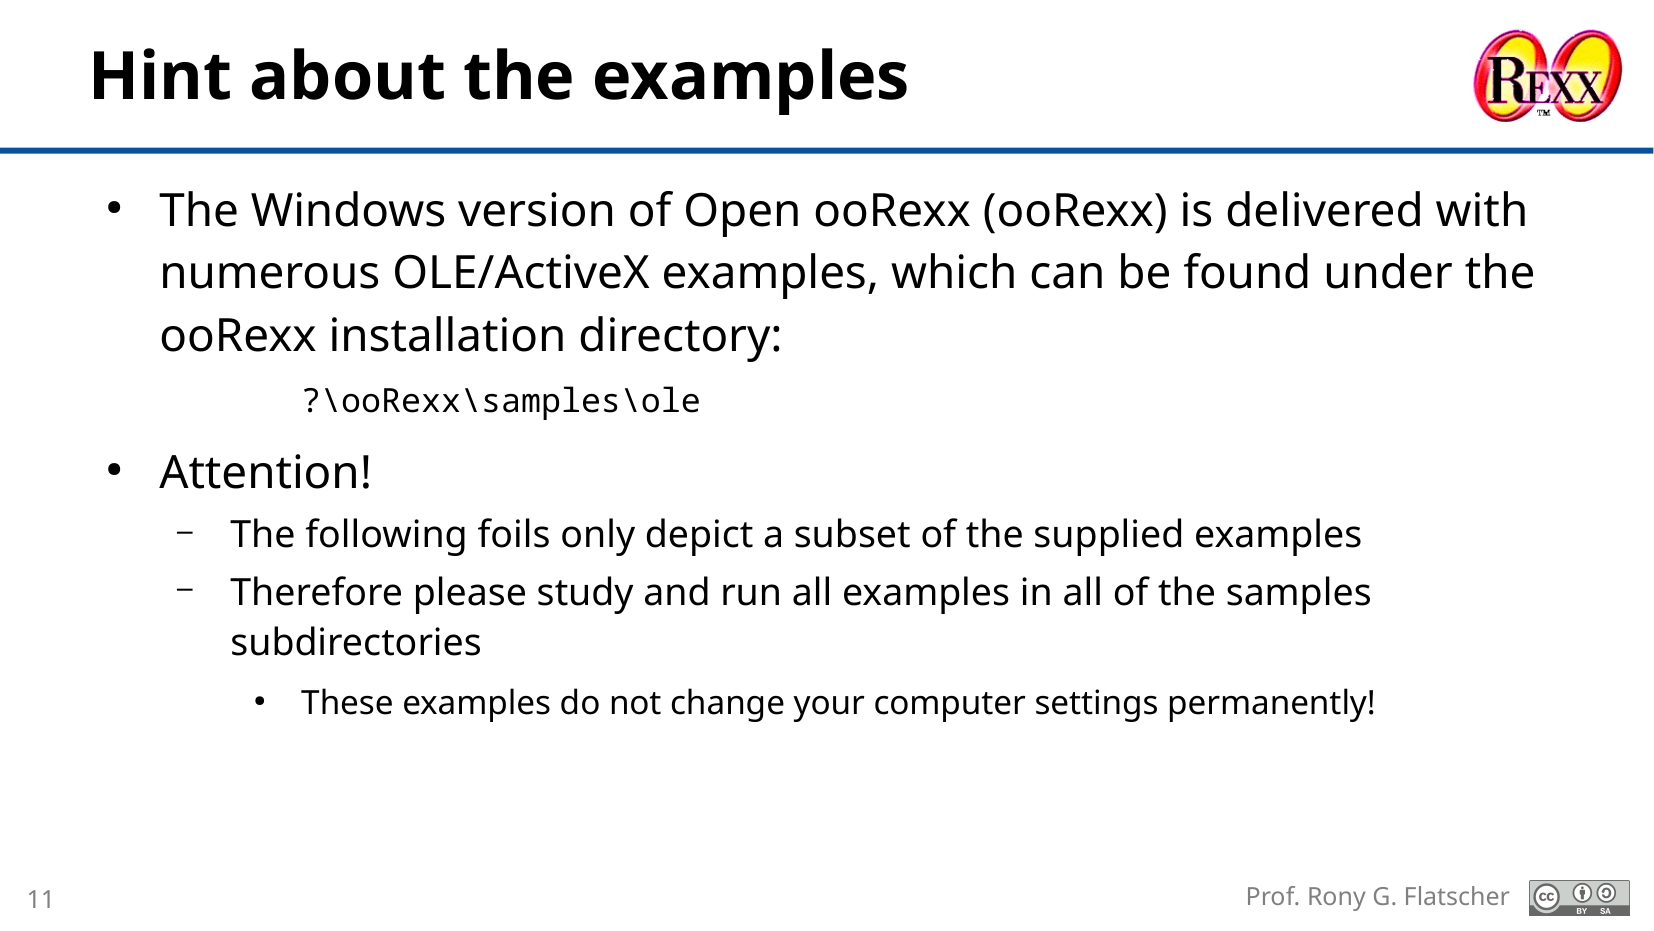

# Hint about the examples
The Windows version of Open ooRexx (ooRexx) is delivered with numerous OLE/ActiveX examples, which can be found under the ooRexx installation directory:
?\ooRexx\samples\ole
Attention!
The following foils only depict a subset of the supplied examples
Therefore please study and run all examples in all of the samples subdirectories
These examples do not change your computer settings permanently!